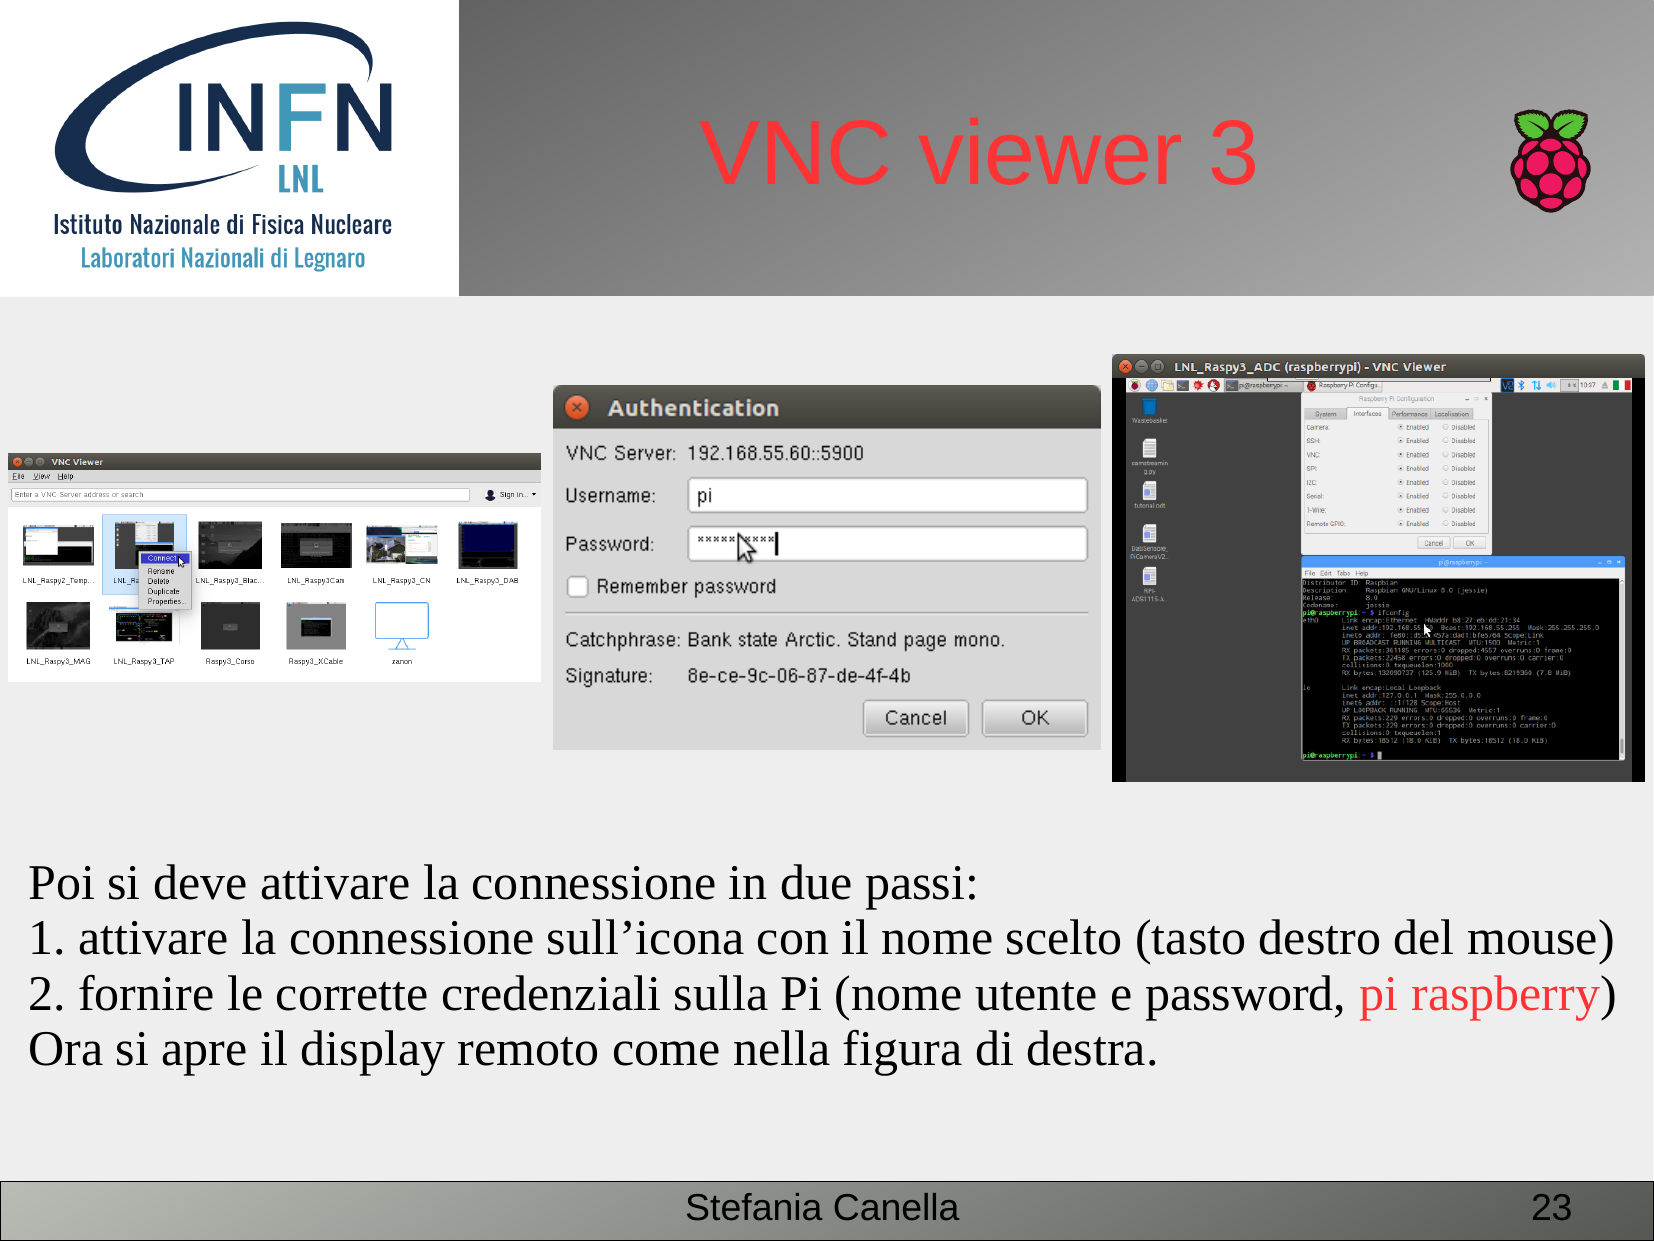

# VNC viewer 3
Poi si deve attivare la connessione in due passi:
 attivare la connessione sull’icona con il nome scelto (tasto destro del mouse)
 fornire le corrette credenziali sulla Pi (nome utente e password, pi raspberry)
Ora si apre il display remoto come nella figura di destra.
Stefania Canella